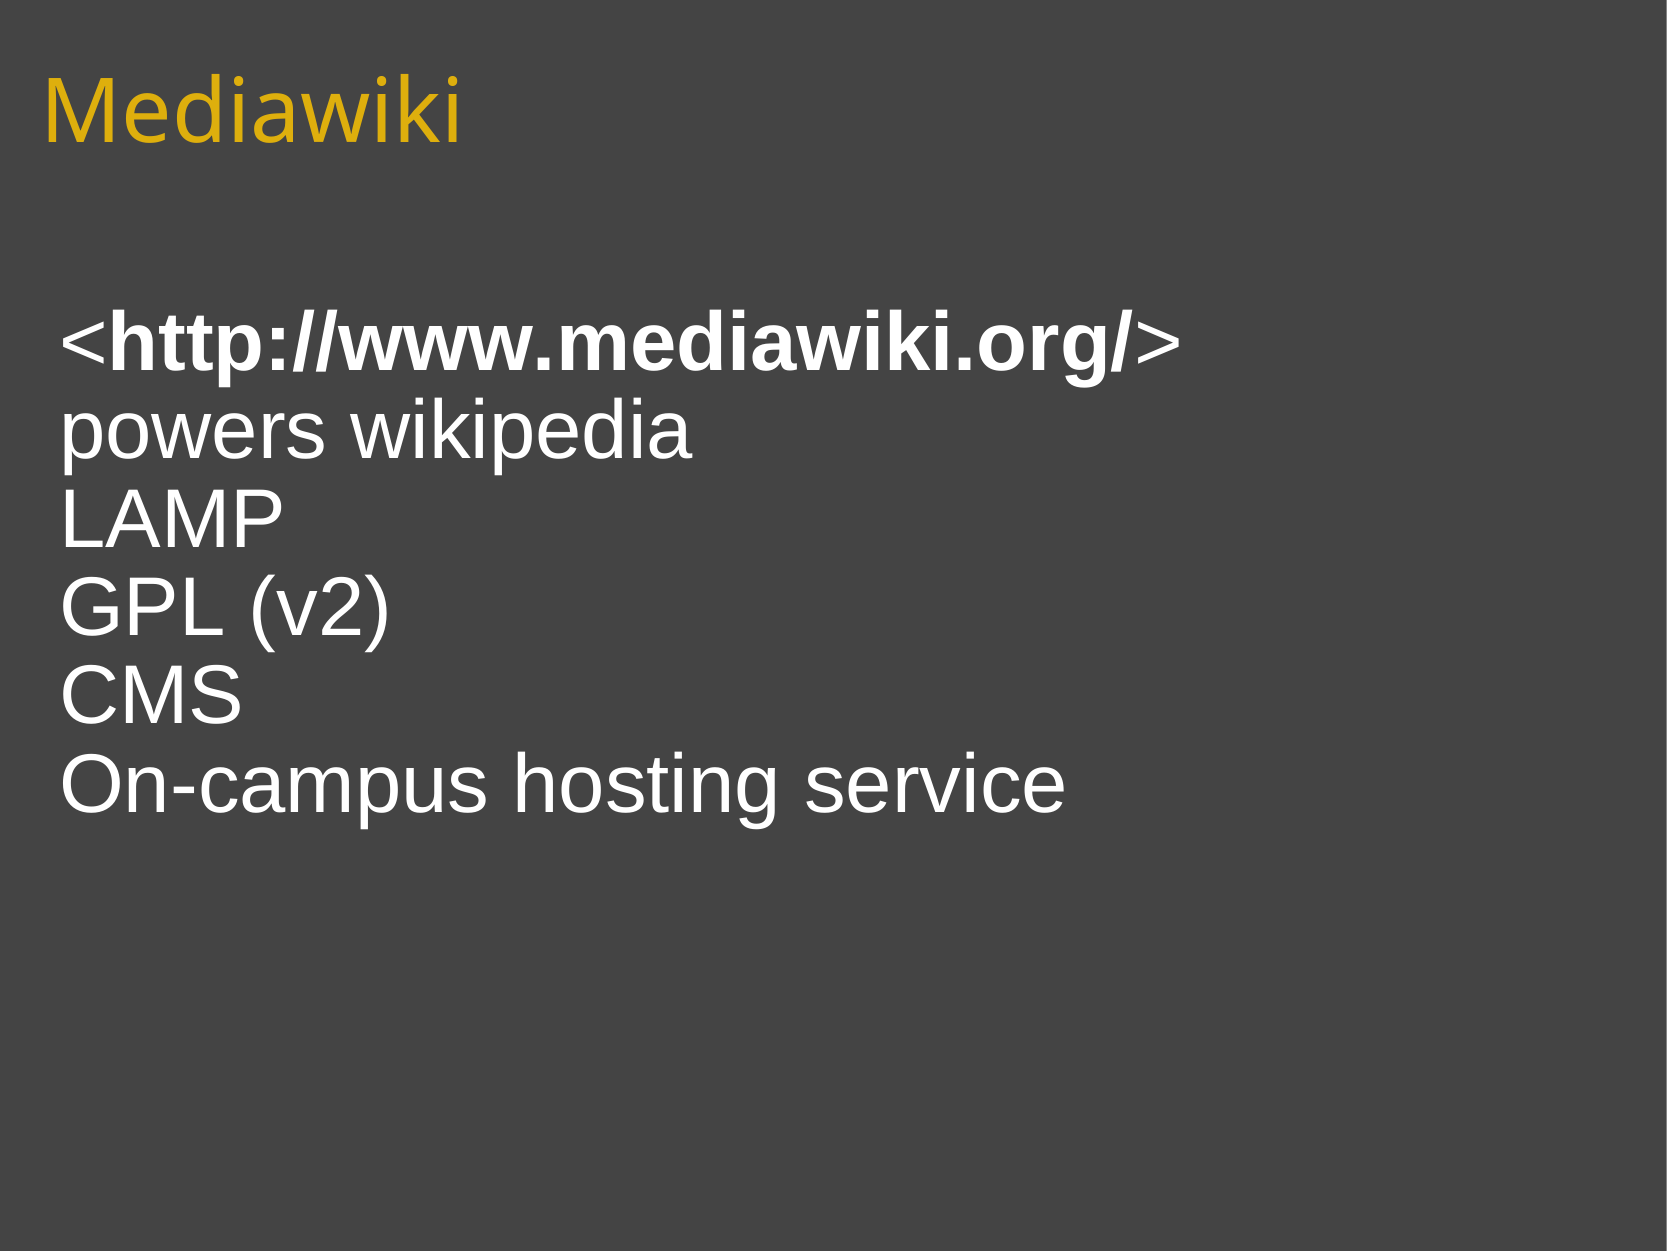

# Mediawiki
<http://www.mediawiki.org/>
powers wikipedia
LAMP
GPL (v2)
CMS
On-campus hosting service